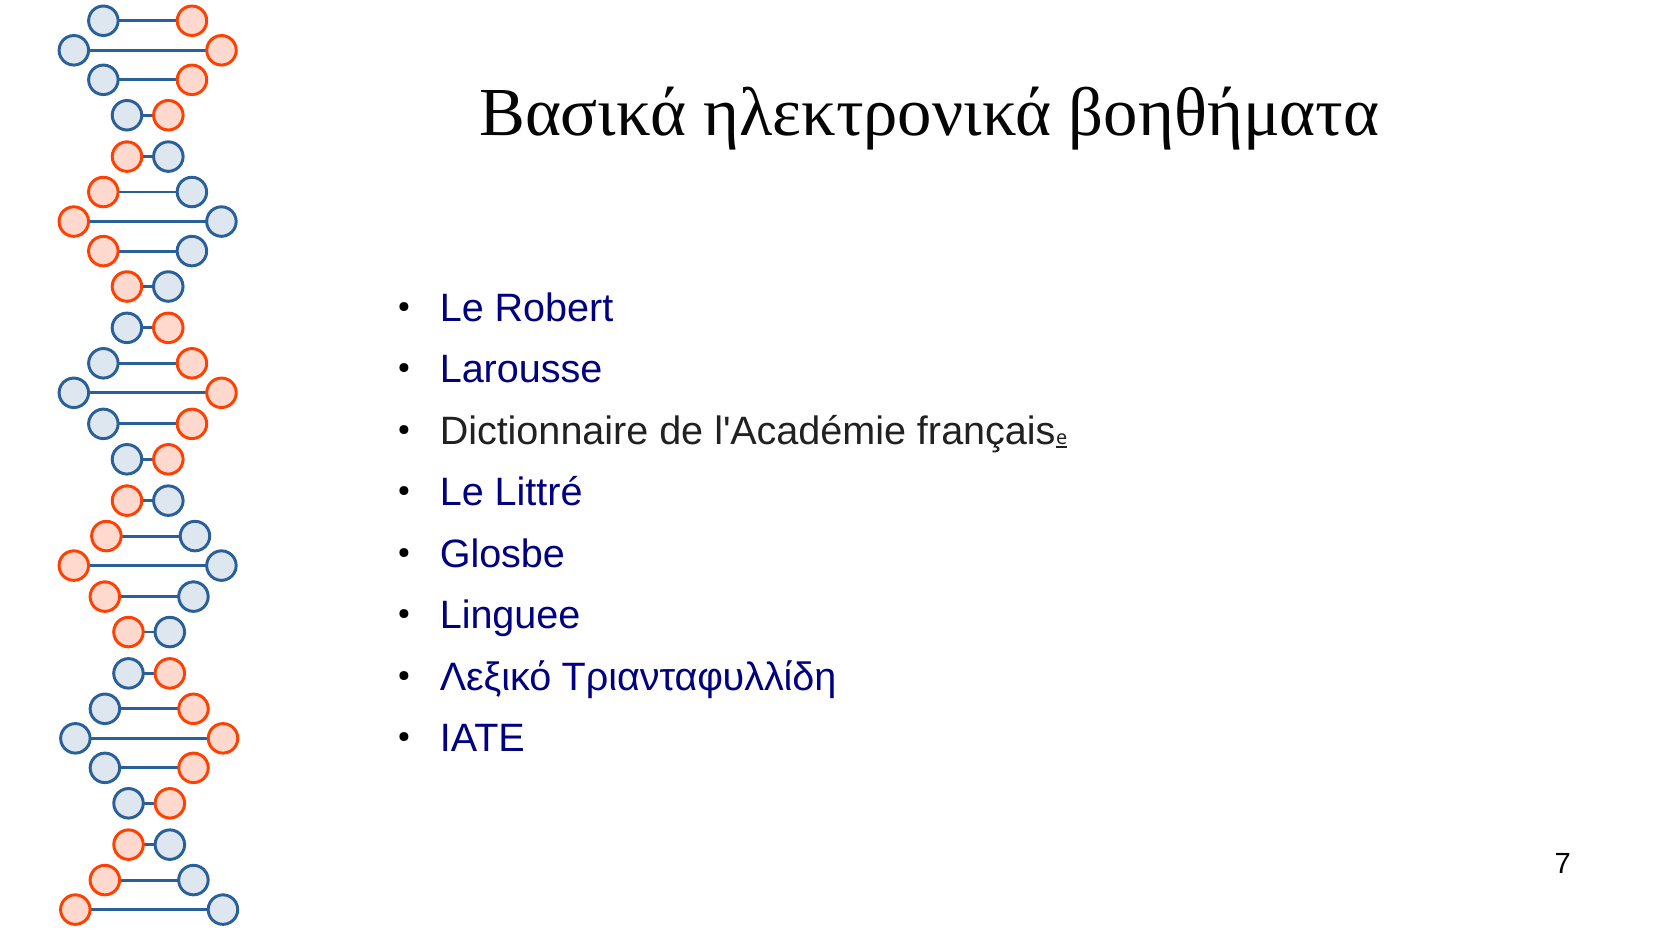

# Βασικά ηλεκτρονικά βοηθήματα
Le Robert
Larousse
Dictionnaire de l'Académie française
Le Littré
Glosbe
Linguee
Λεξικό Τριανταφυλλίδη
IATE
7